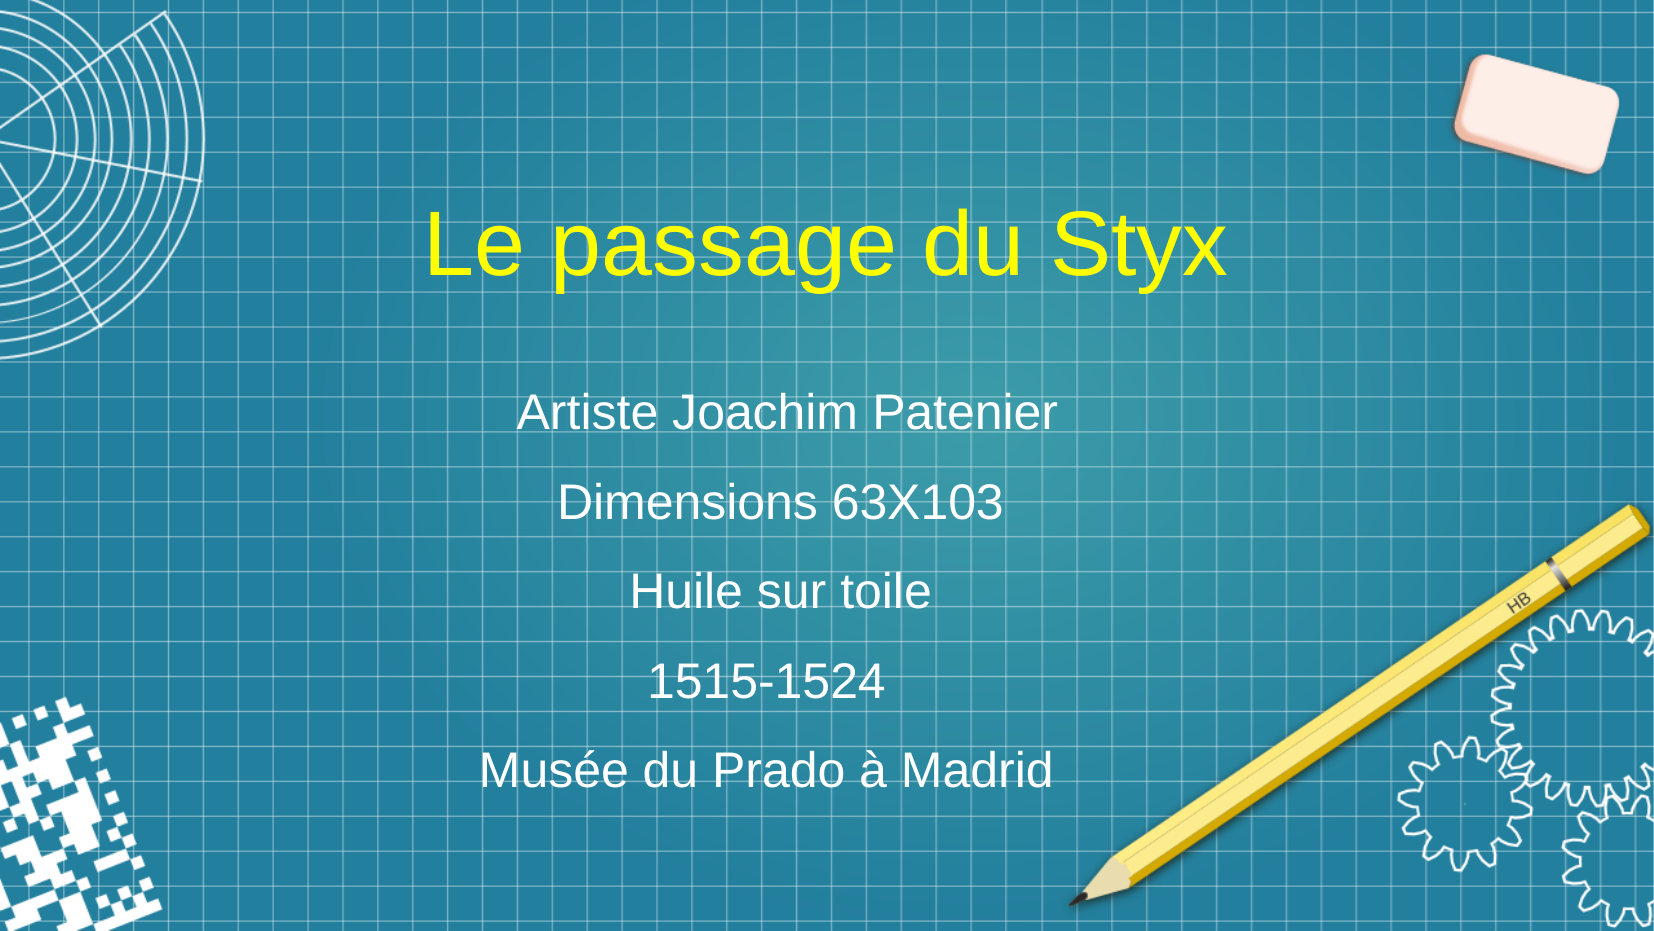

# Le passage du Styx
 Artiste Joachim Patenier
Dimensions 63X103
Huile sur toile
1515-1524
Musée du Prado à Madrid